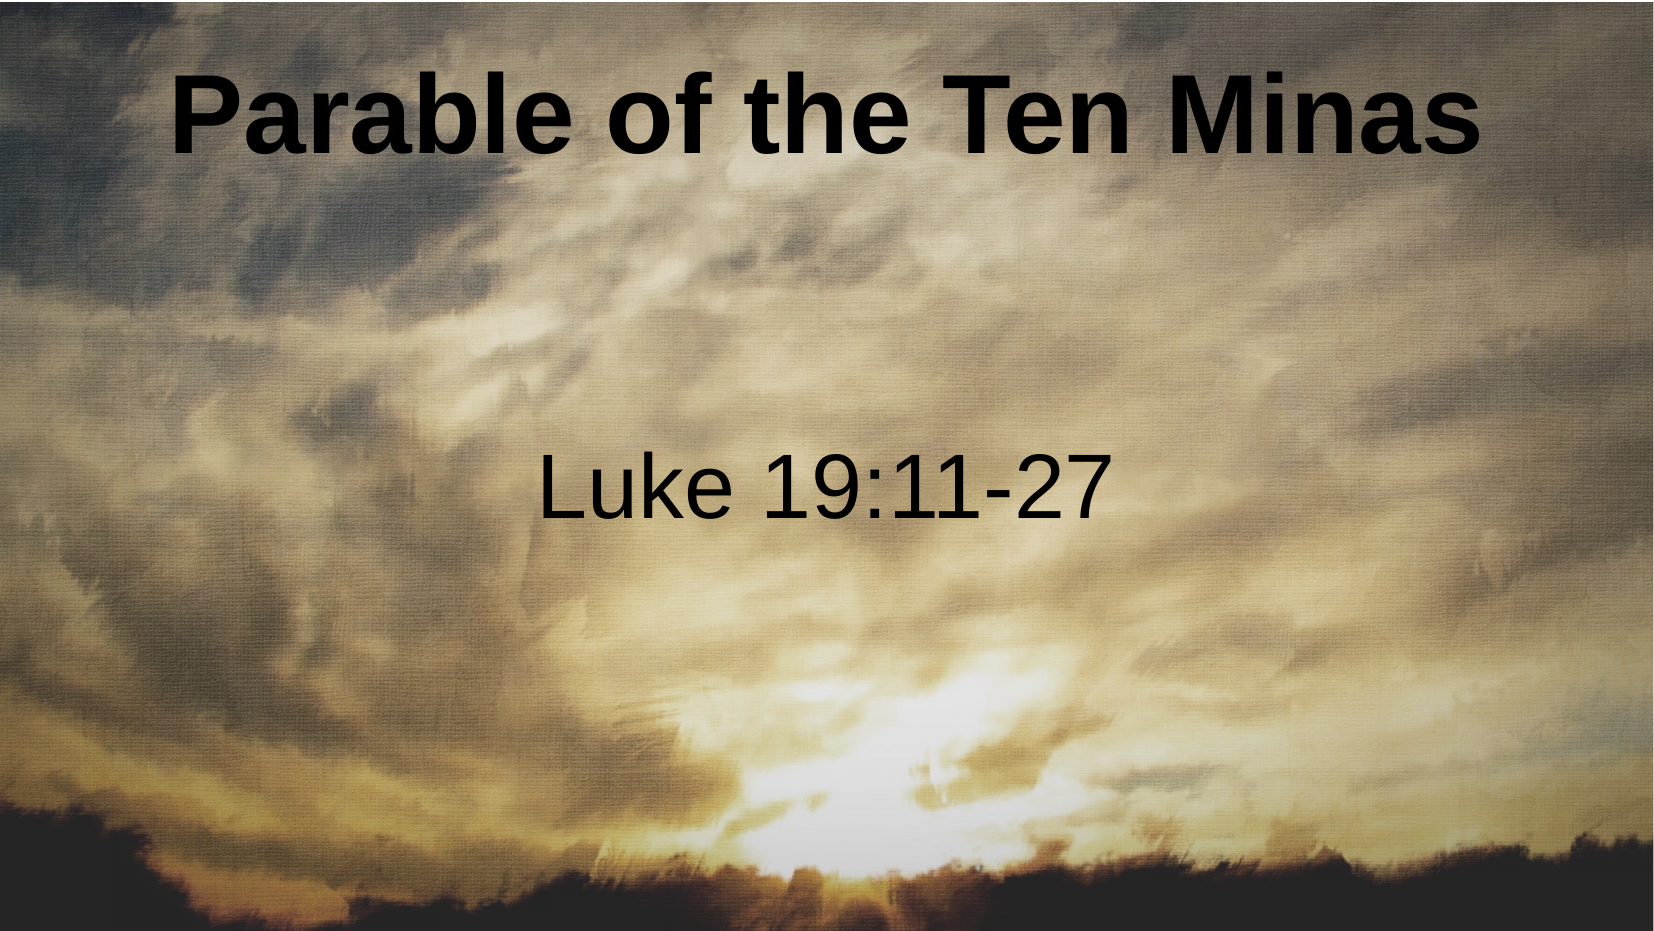

# Parable of the Ten Minas
Luke 19:11-27